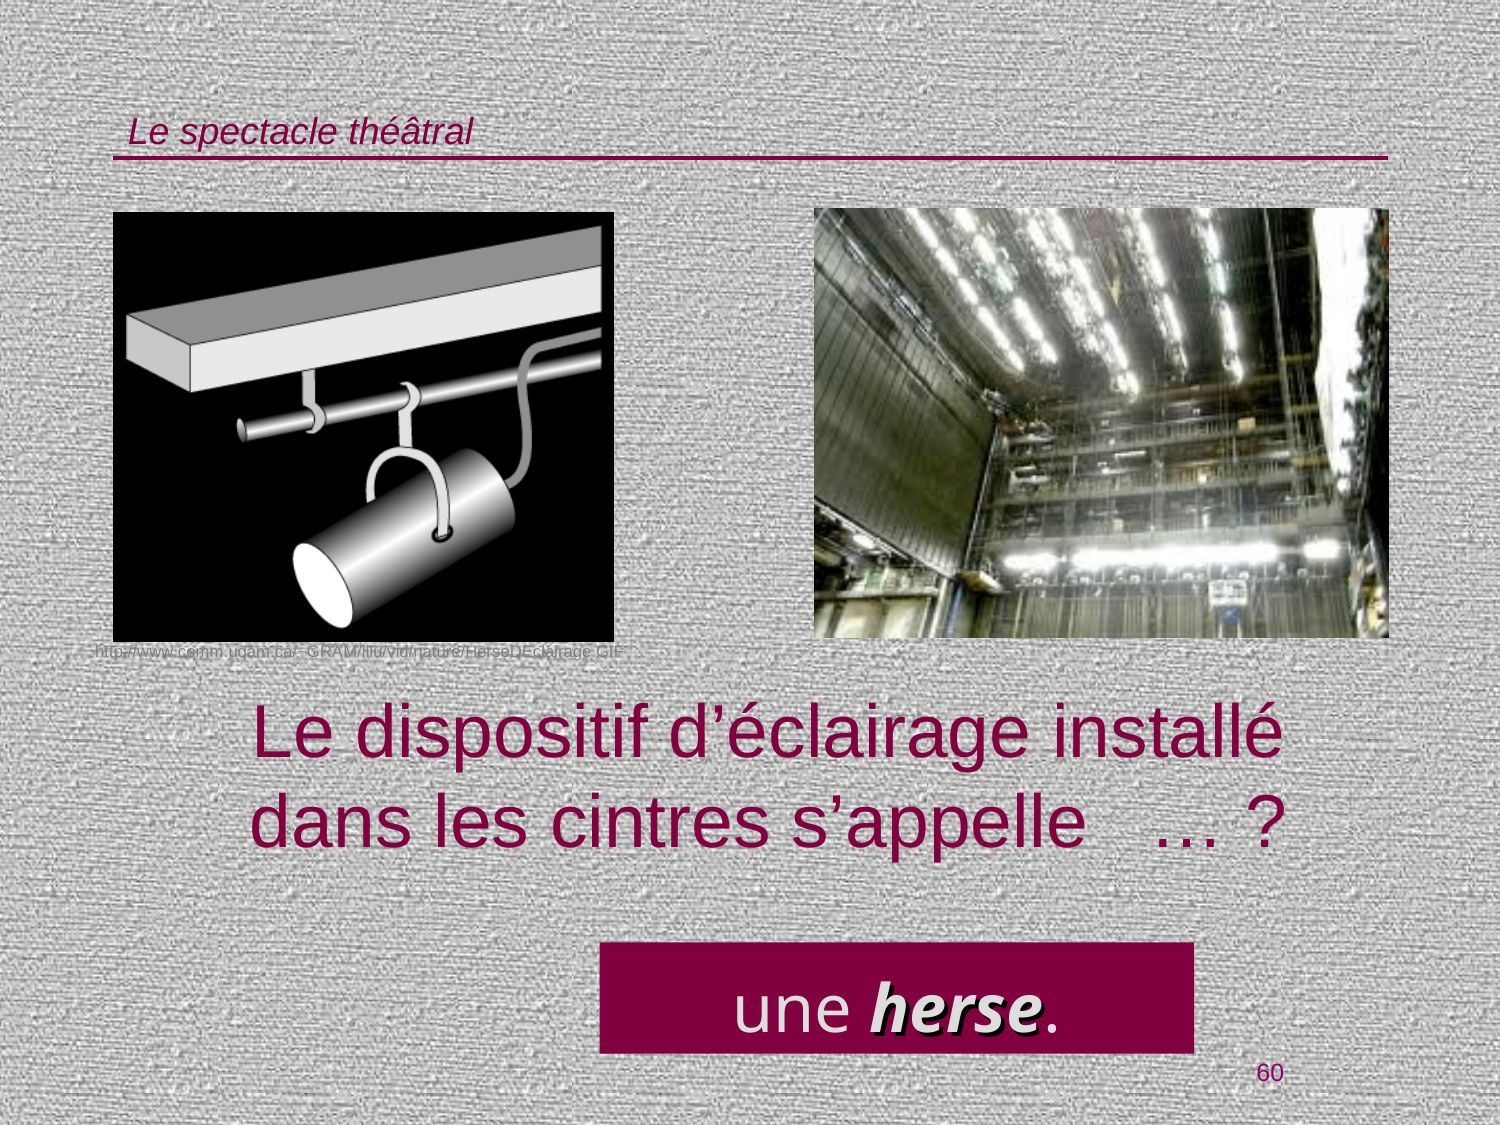

http://www.comm.uqam.ca/~GRAM/illu/vid/nature/HerseDEclairage.GIF
Le dispositif d’éclairage installé dans les cintres s’appelle … ?
une herse.
60